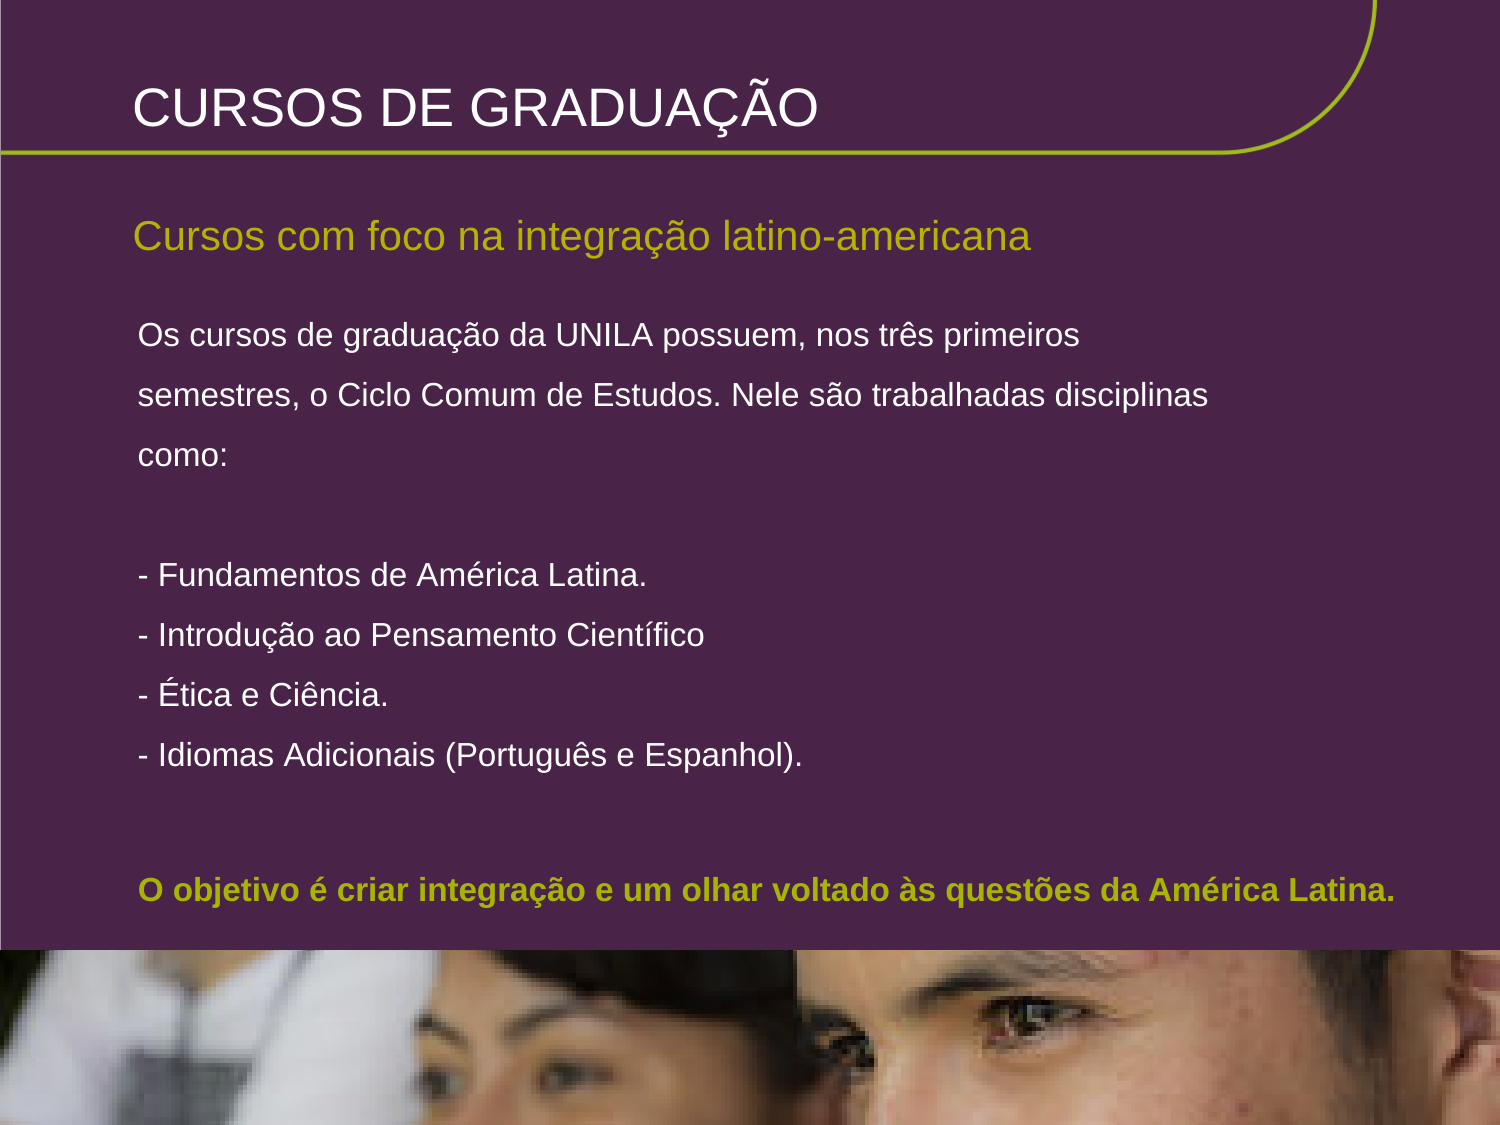

CURSOS DE GRADUAÇÃO
Cursos com foco na integração latino-americana
Os cursos de graduação da UNILA possuem, nos três primeiros semestres, o Ciclo Comum de Estudos. Nele são trabalhadas disciplinas como:
- Fundamentos de América Latina.
- Introdução ao Pensamento Científico
- Ética e Ciência.
- Idiomas Adicionais (Português e Espanhol).
O objetivo é criar integração e um olhar voltado às questões da América Latina.